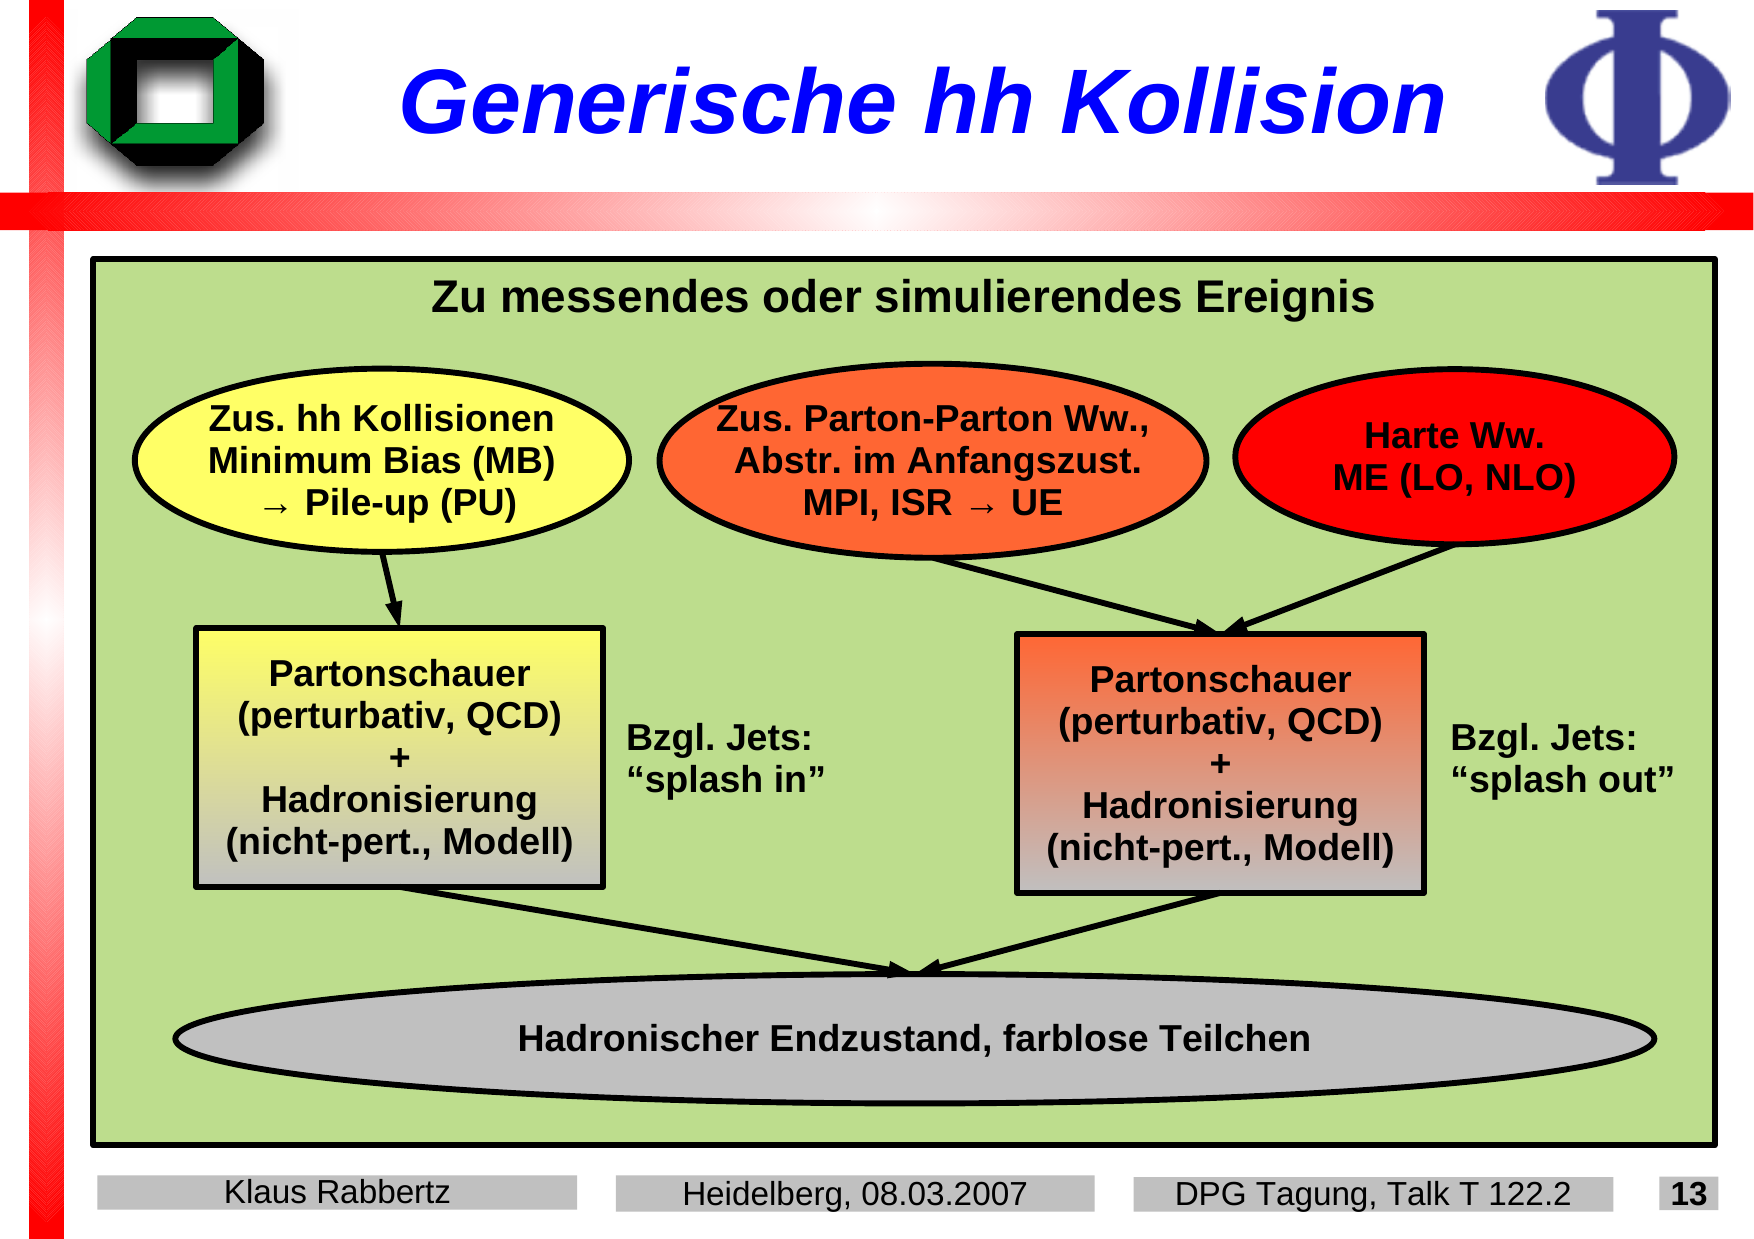

# Generische hh Kollision
Zu messendes oder simulierendes Ereignis
Zus. Parton-Parton Ww.,
 Abstr. im Anfangszust.
MPI, ISR → UE
Zus. hh Kollisionen
Minimum Bias (MB)
 → Pile-up (PU)
Harte Ww.
ME (LO, NLO)
Partonschauer
(perturbativ, QCD)
+
Hadronisierung
(nicht-pert., Modell)
Partonschauer
(perturbativ, QCD)
+
Hadronisierung
(nicht-pert., Modell)
Bzgl. Jets:
“splash in”
Bzgl. Jets:
“splash out”
Hadronischer Endzustand, farblose Teilchen